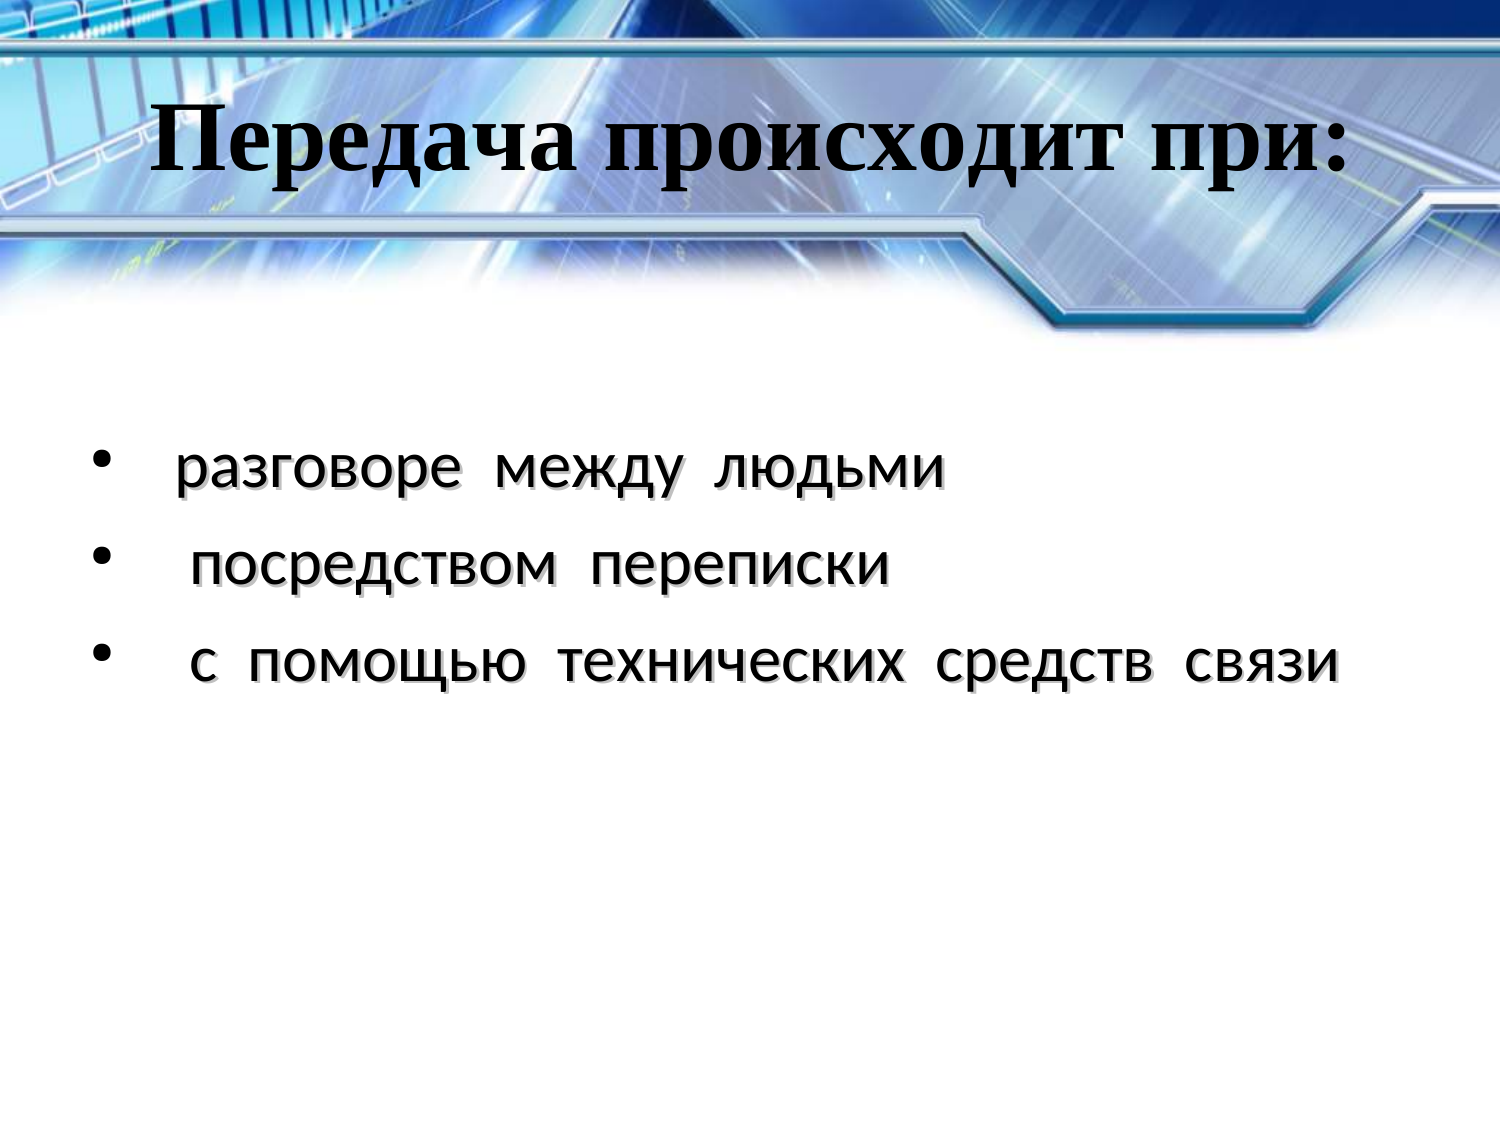

Передача происходит при:
# разговоре между людьми
 посредством переписки
 с помощью технических средств связи